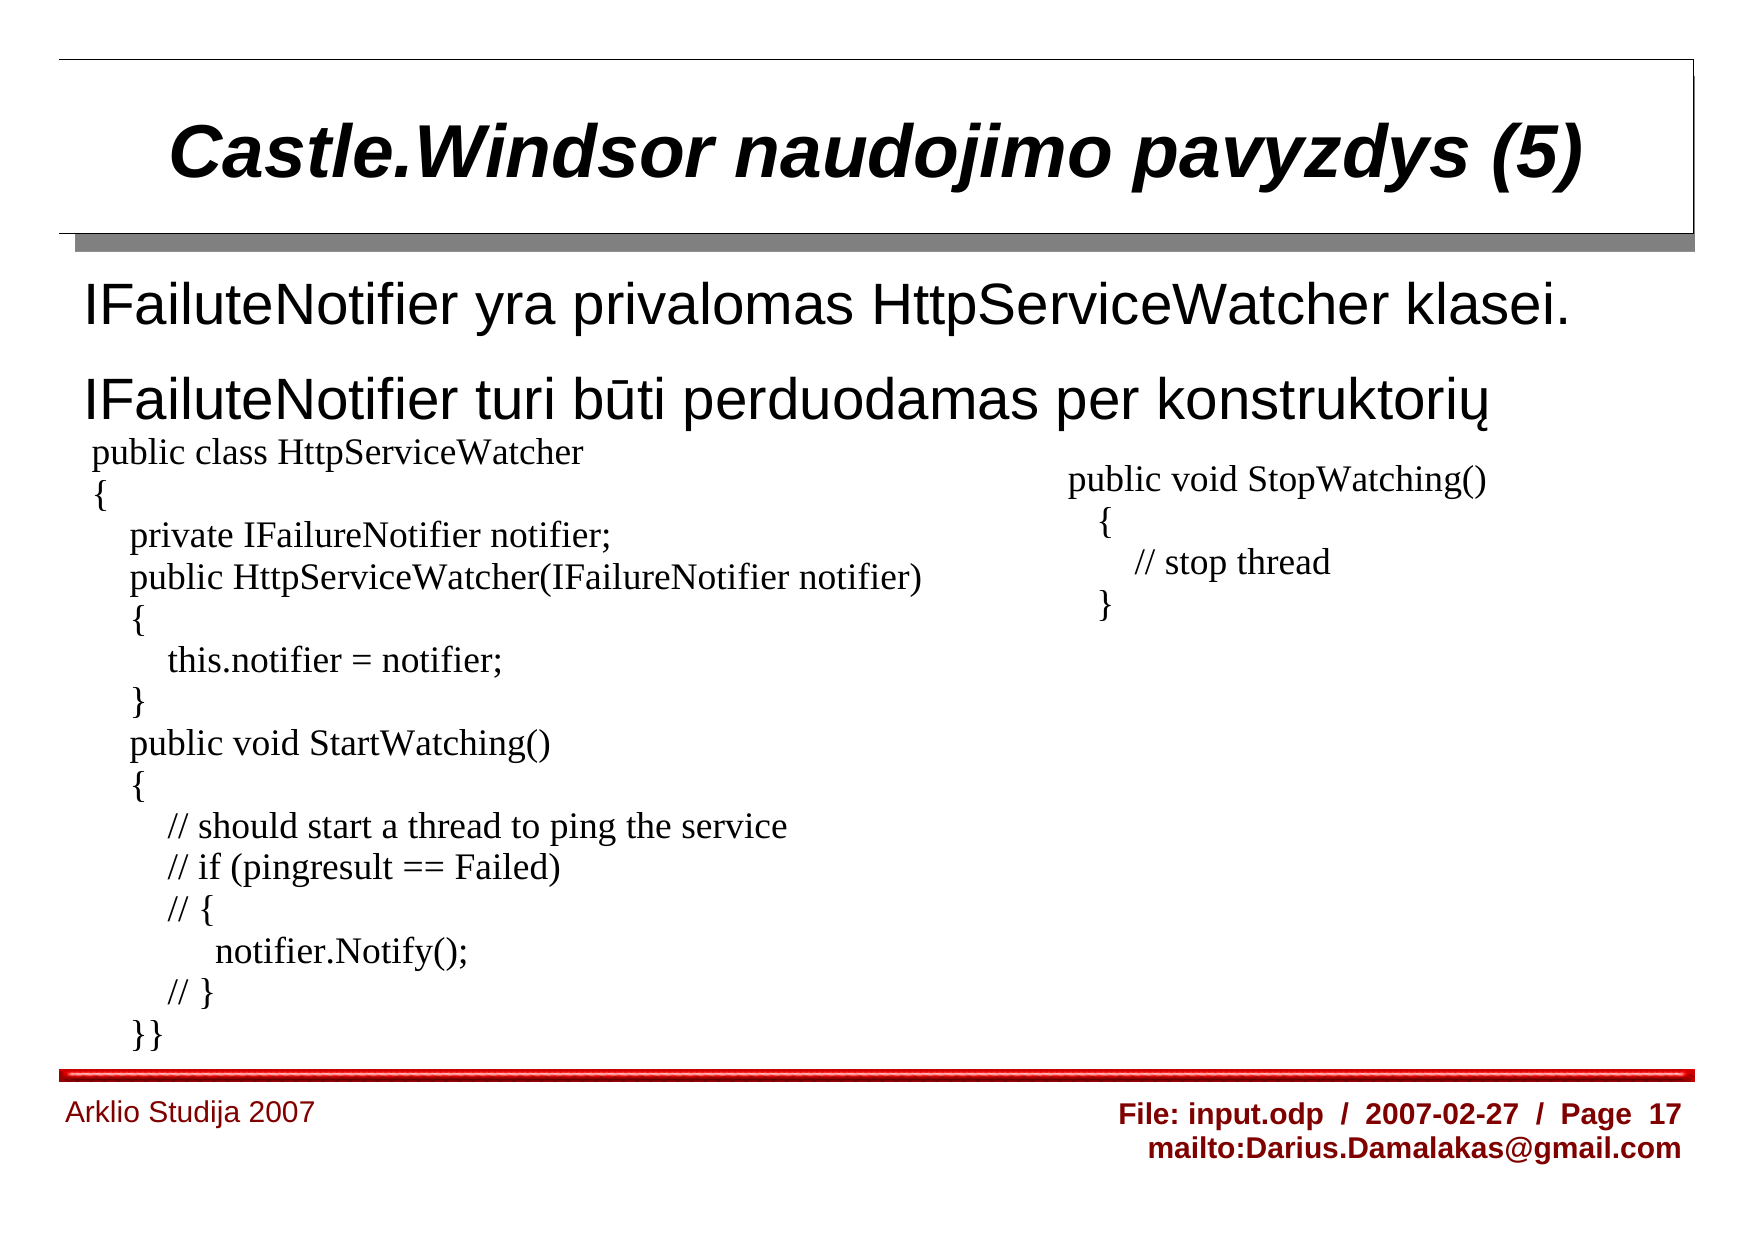

# Castle.Windsor naudojimo pavyzdys (5)
IFailuteNotifier yra privalomas HttpServiceWatcher klasei.
IFailuteNotifier turi būti perduodamas per konstruktorių
public class HttpServiceWatcher
{
 private IFailureNotifier notifier;
 public HttpServiceWatcher(IFailureNotifier notifier)
 {
 this.notifier = notifier;
 }
 public void StartWatching()
 {
 // should start a thread to ping the service
 // if (pingresult == Failed)
 // {
 notifier.Notify();
 // }
 }}
 public void StopWatching()
 {
 // stop thread
 }